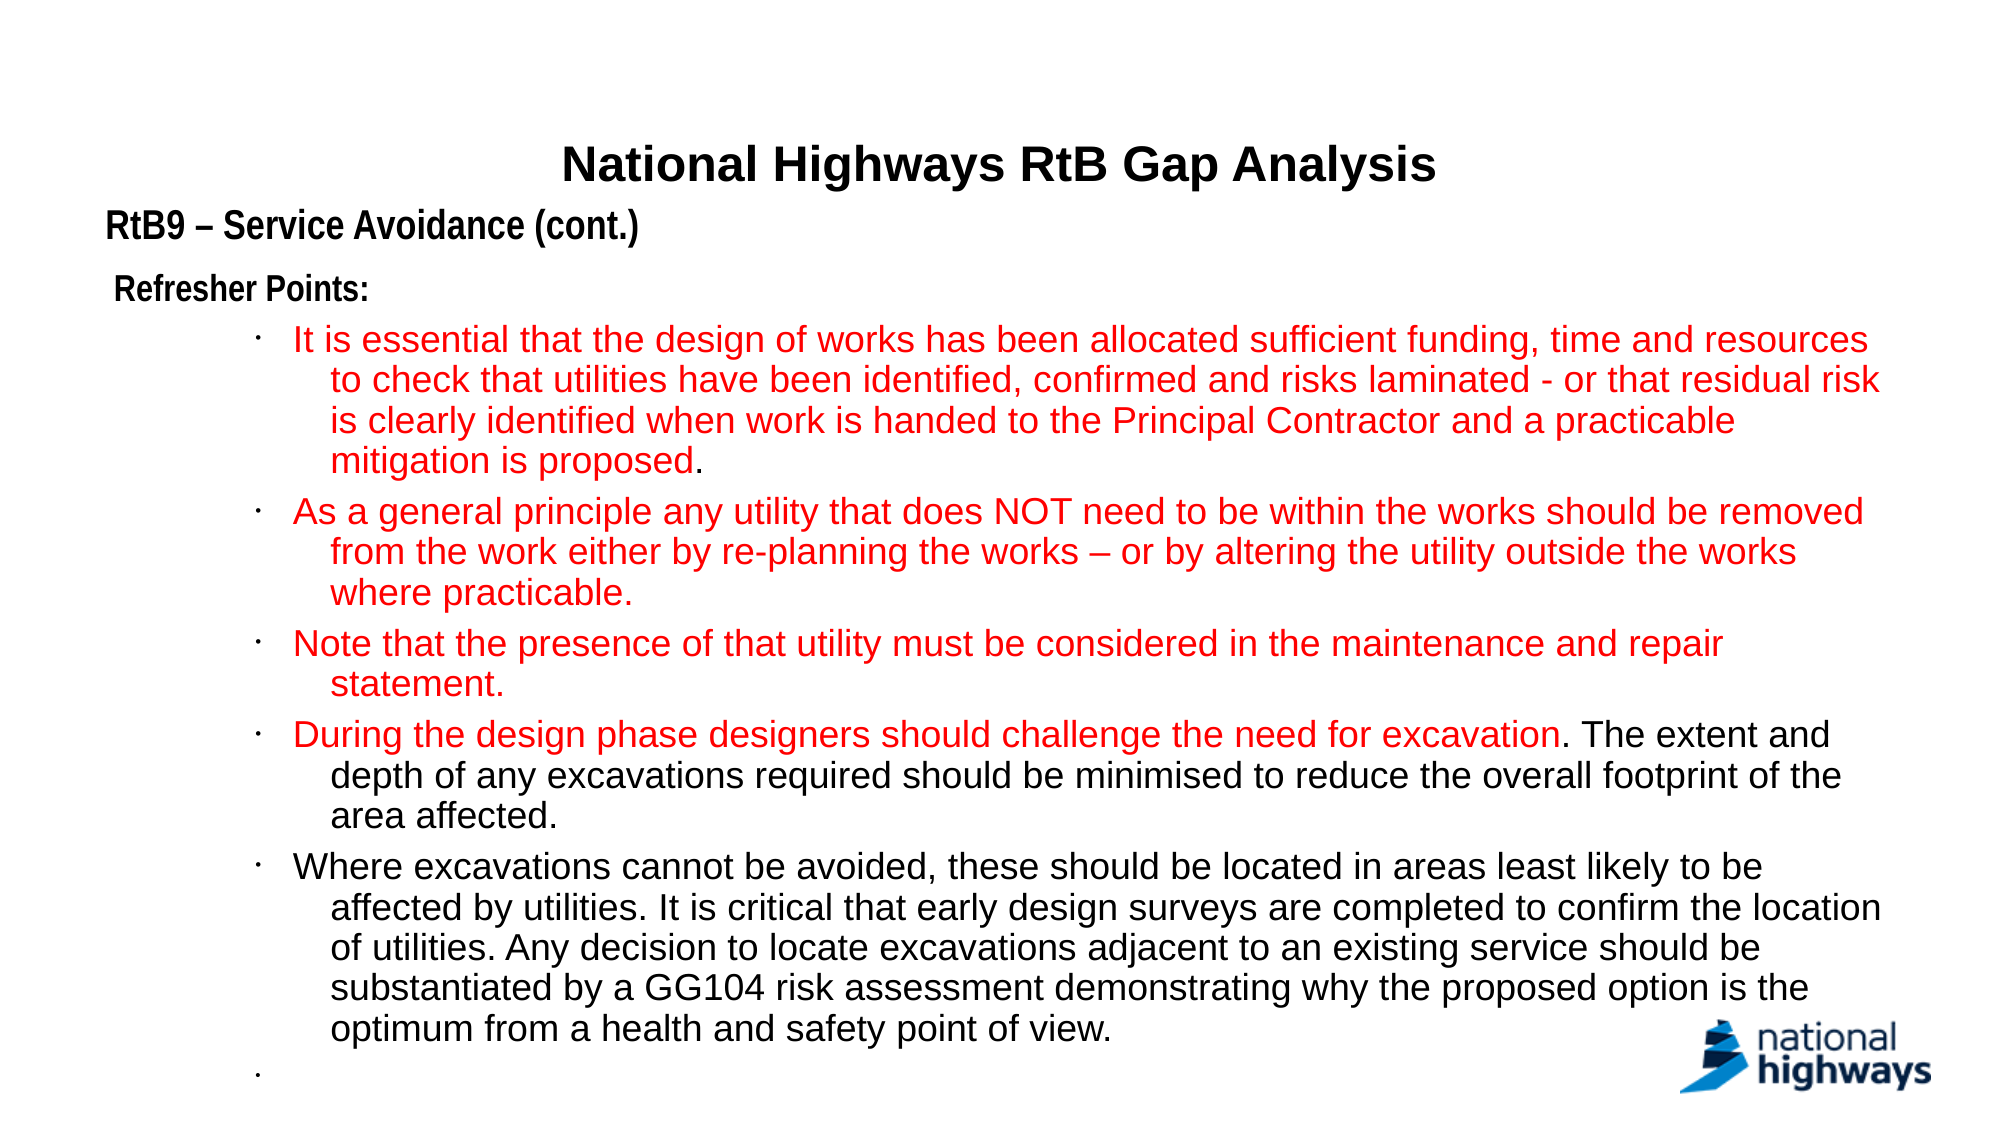

# National Highways RtB Gap Analysis
RtB9 – Service Avoidance (cont.)
 Refresher Points:
It is essential that the design of works has been allocated sufficient funding, time and resources to check that utilities have been identified, confirmed and risks laminated - or that residual risk is clearly identified when work is handed to the Principal Contractor and a practicable mitigation is proposed.
As a general principle any utility that does NOT need to be within the works should be removed from the work either by re-planning the works – or by altering the utility outside the works where practicable.
Note that the presence of that utility must be considered in the maintenance and repair statement.
During the design phase designers should challenge the need for excavation. The extent and depth of any excavations required should be minimised to reduce the overall footprint of the area affected.
Where excavations cannot be avoided, these should be located in areas least likely to be affected by utilities. It is critical that early design surveys are completed to confirm the location of utilities. Any decision to locate excavations adjacent to an existing service should be substantiated by a GG104 risk assessment demonstrating why the proposed option is the optimum from a health and safety point of view.